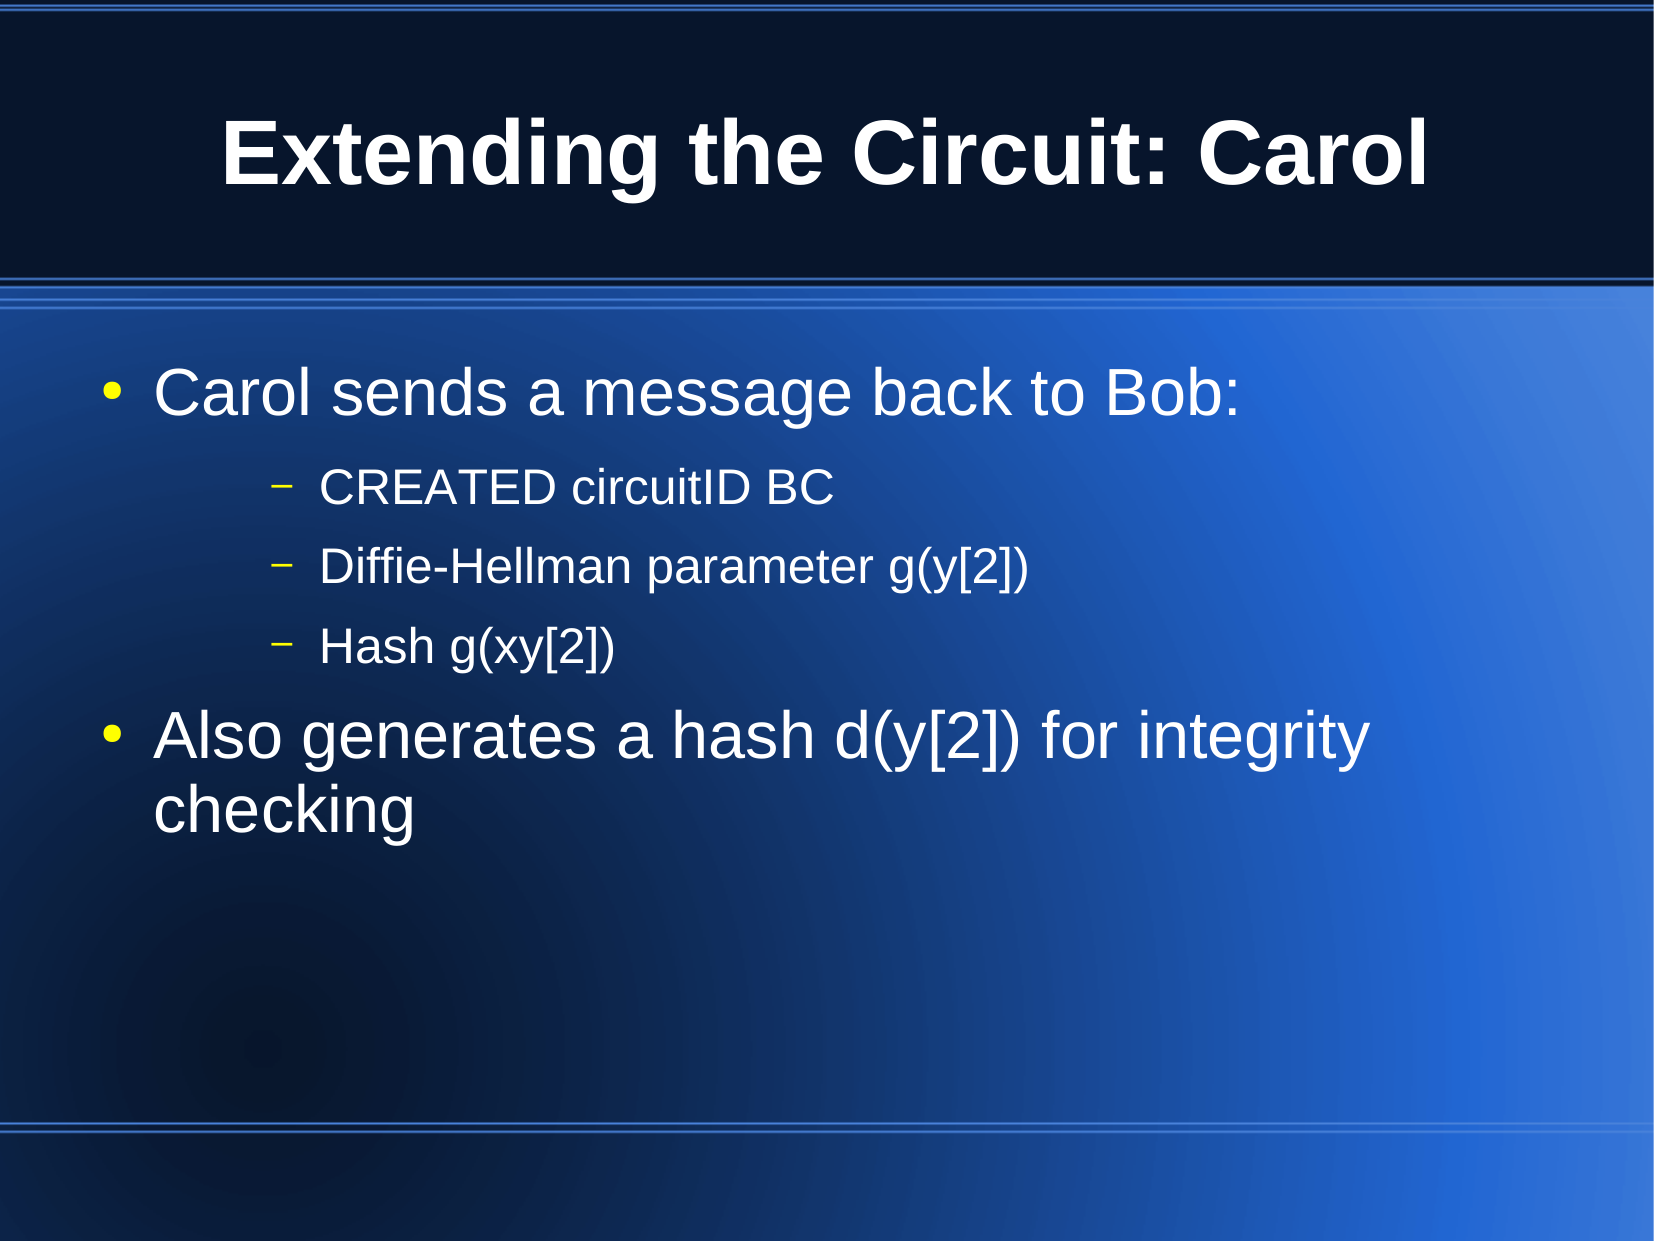

# Extending the Circuit: Carol
Carol sends a message back to Bob:
CREATED circuitID BC
Diffie-Hellman parameter g(y[2])
Hash g(xy[2])
Also generates a hash d(y[2]) for integrity checking